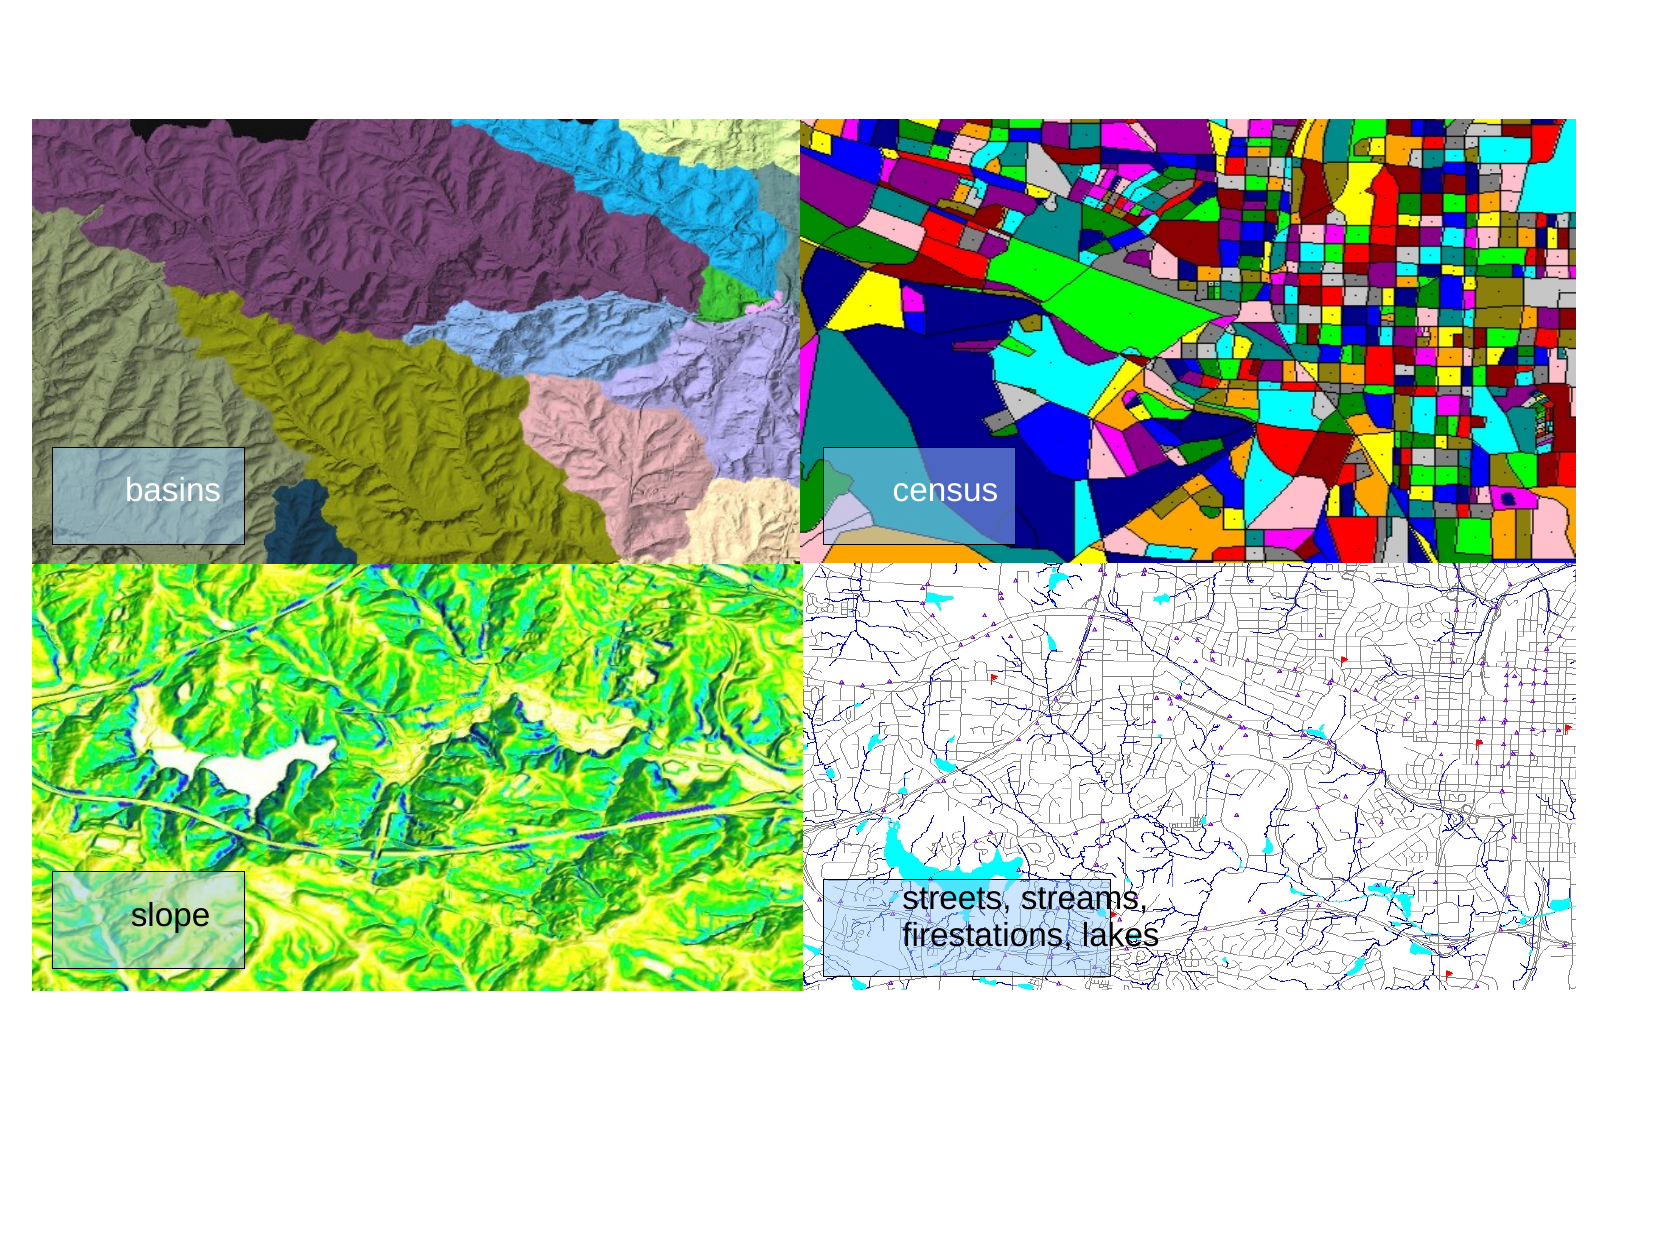

basins
census
streets, streams,
firestations, lakes
slope